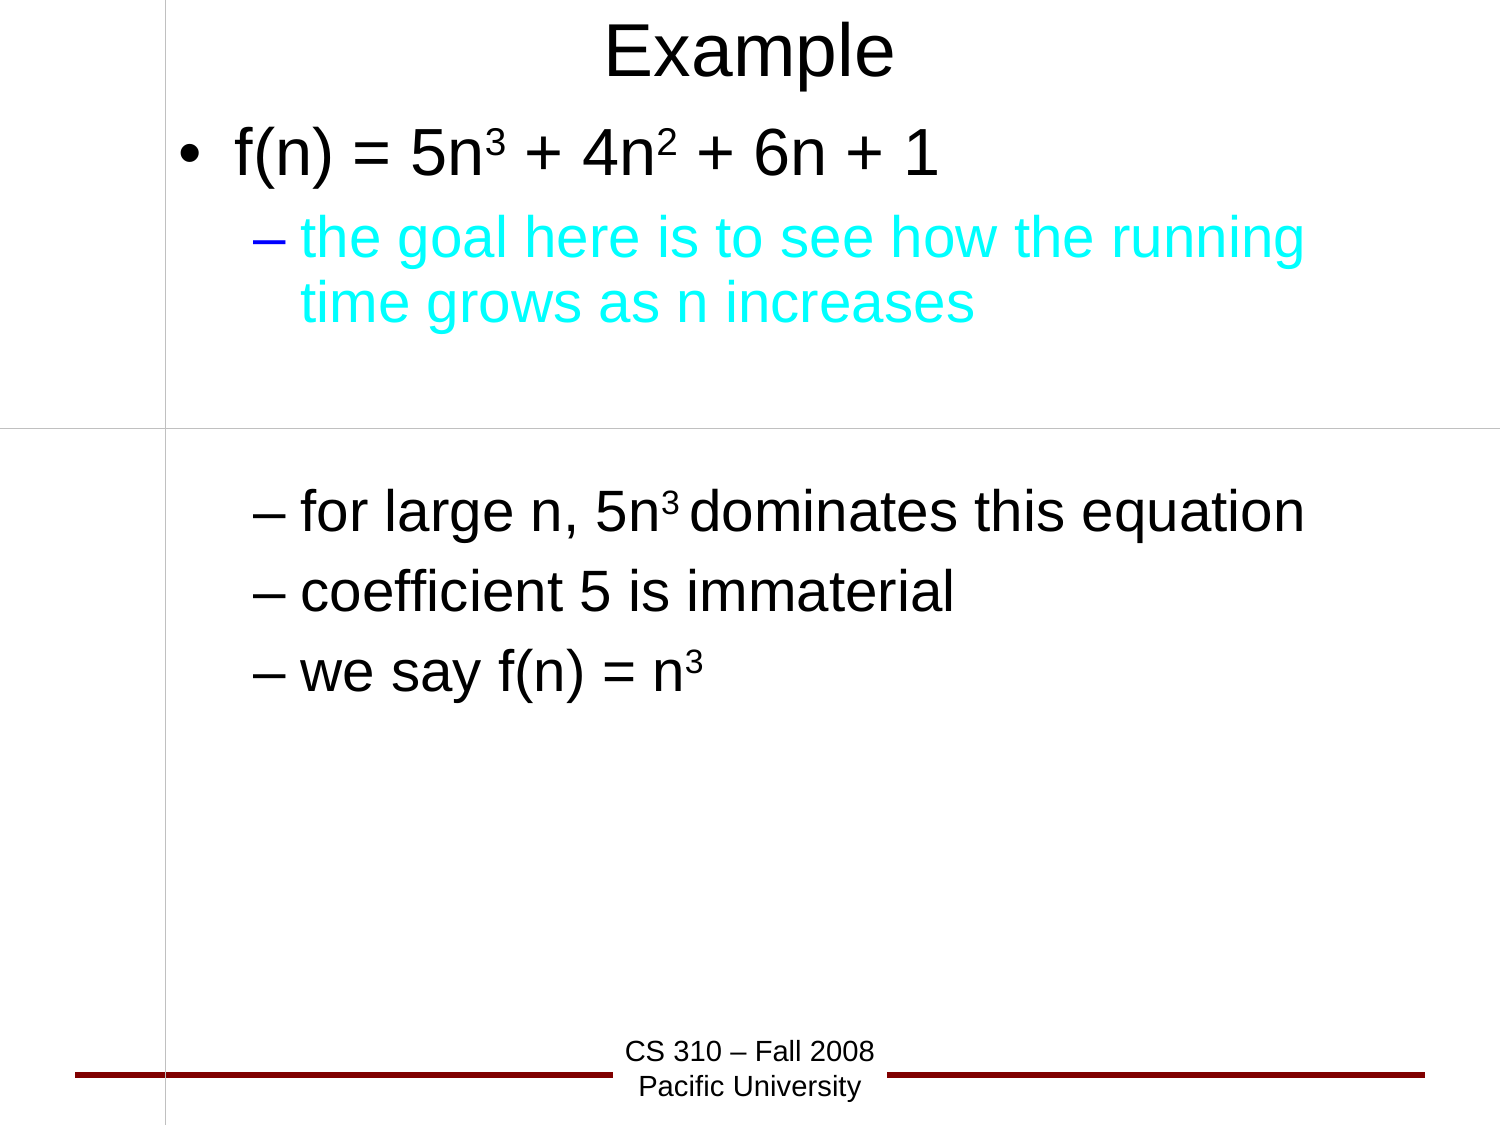

# Example
f(n) = 5n3 + 4n2 + 6n + 1
the goal here is to see how the running time grows as n increases
for large n, 5n3 dominates this equation
coefficient 5 is immaterial
we say f(n) = n3